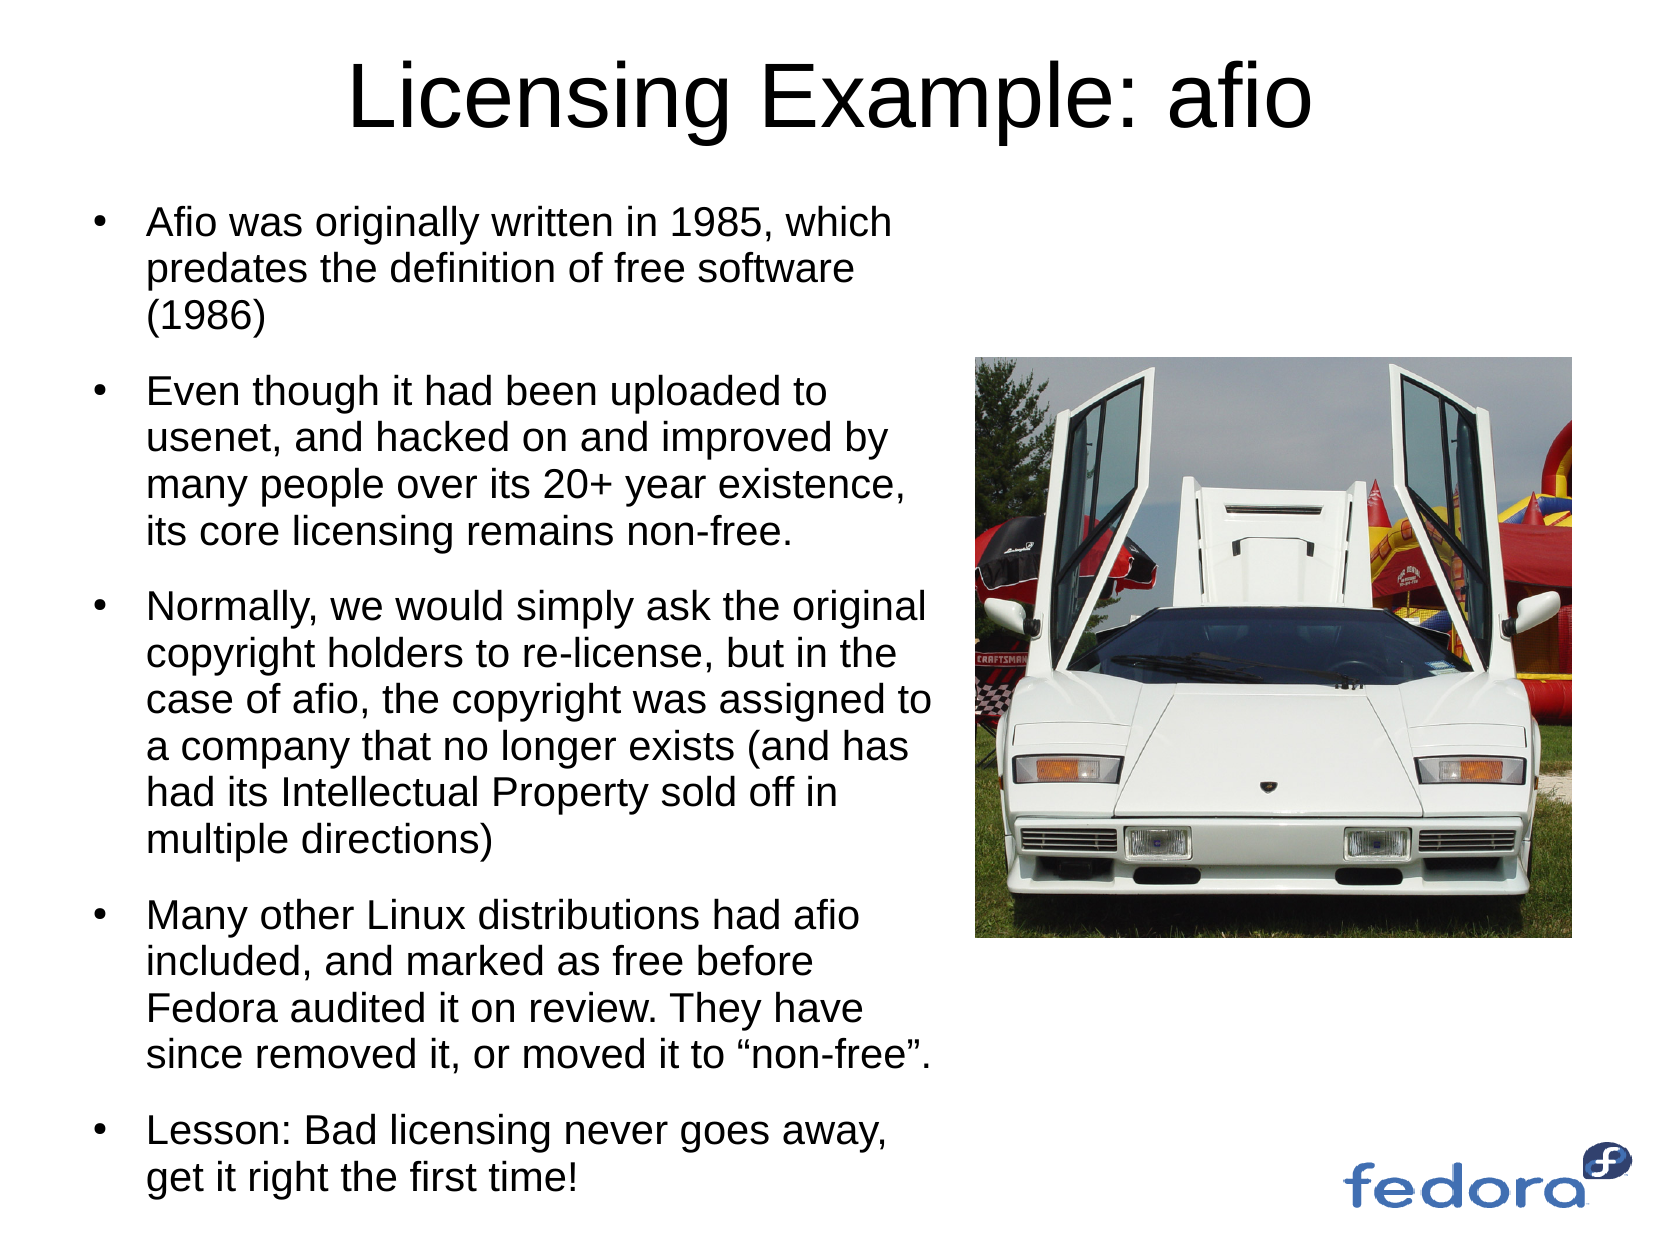

# Licensing Example: afio
Afio was originally written in 1985, which predates the definition of free software (1986)
Even though it had been uploaded to usenet, and hacked on and improved by many people over its 20+ year existence, its core licensing remains non-free.
Normally, we would simply ask the original copyright holders to re-license, but in the case of afio, the copyright was assigned to a company that no longer exists (and has had its Intellectual Property sold off in multiple directions)
Many other Linux distributions had afio included, and marked as free before Fedora audited it on review. They have since removed it, or moved it to “non-free”.
Lesson: Bad licensing never goes away, get it right the first time!